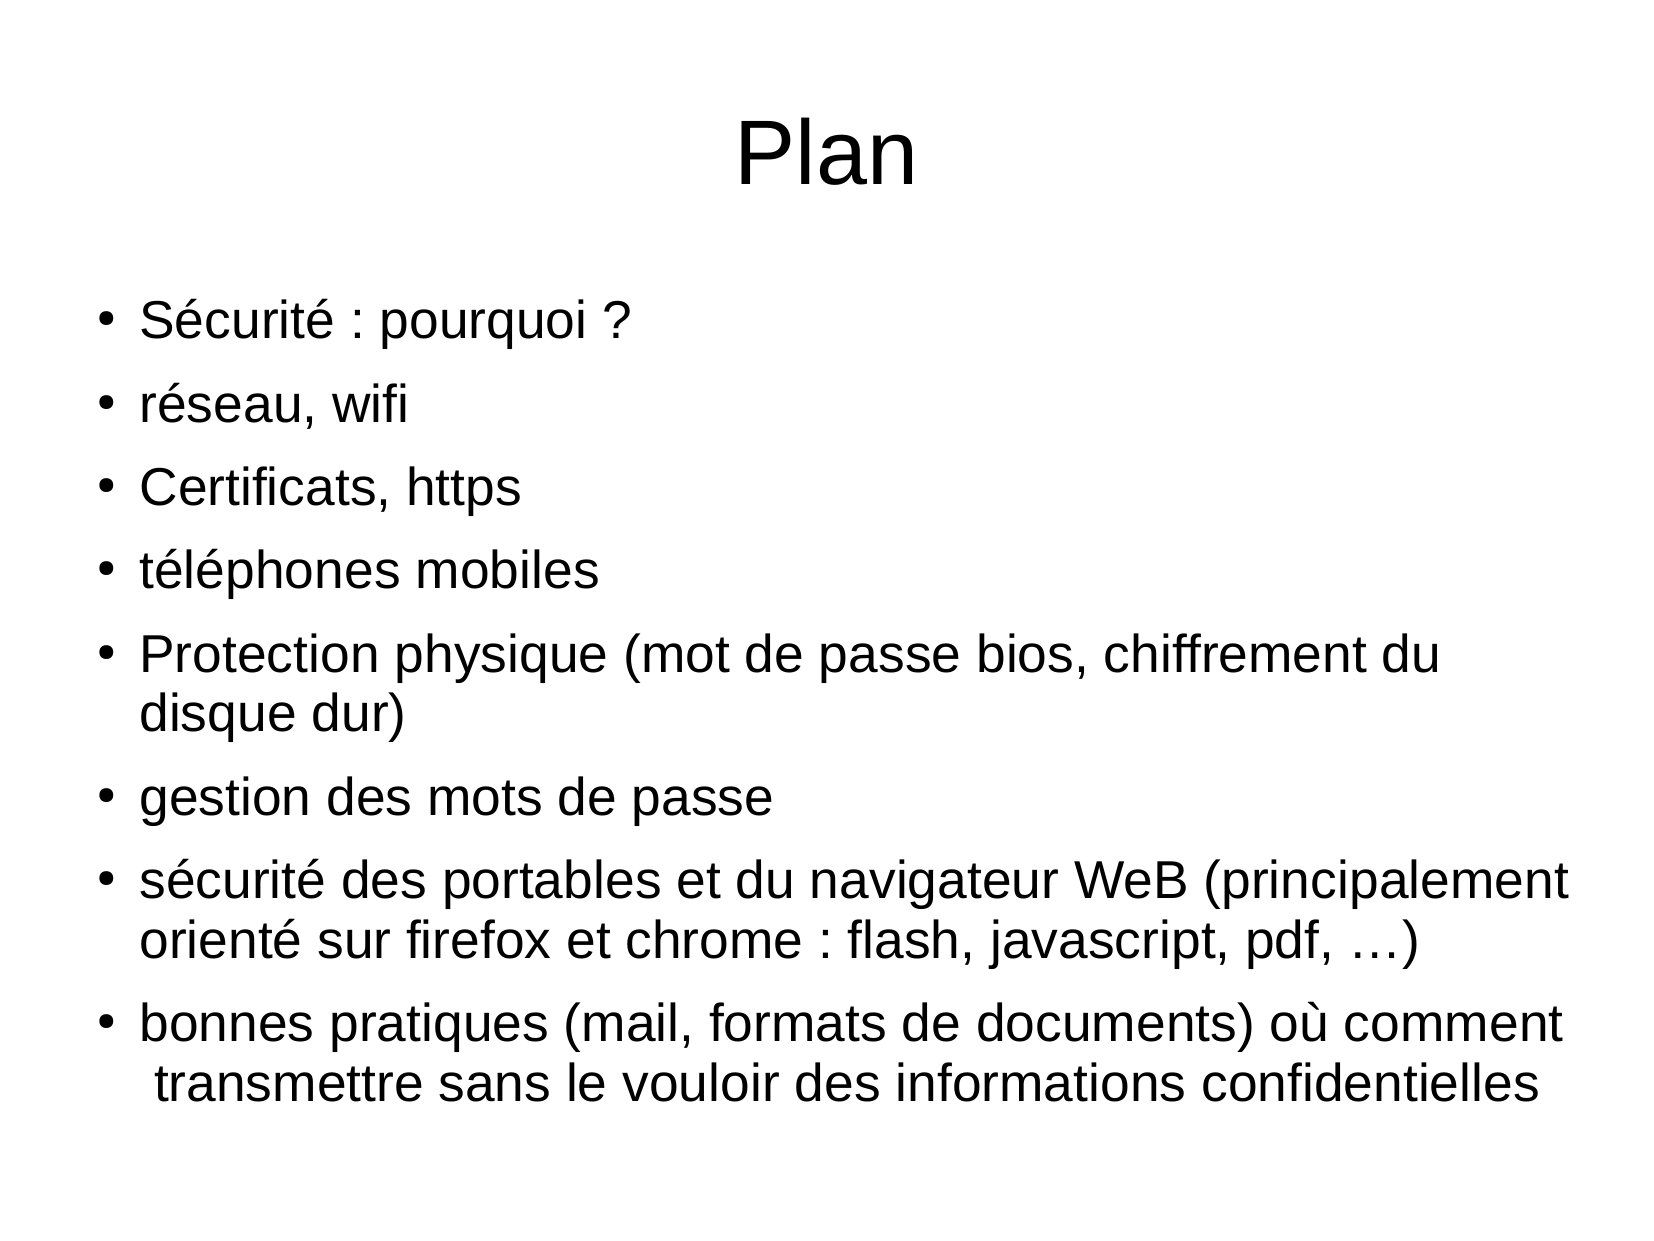

# Plan
Sécurité : pourquoi ?
réseau, wifi
Certificats, https
téléphones mobiles
Protection physique (mot de passe bios, chiffrement du disque dur)
gestion des mots de passe
sécurité des portables et du navigateur WeB (principalement orienté sur firefox et chrome : flash, javascript, pdf, …)
bonnes pratiques (mail, formats de documents) où comment transmettre sans le vouloir des informations confidentielles